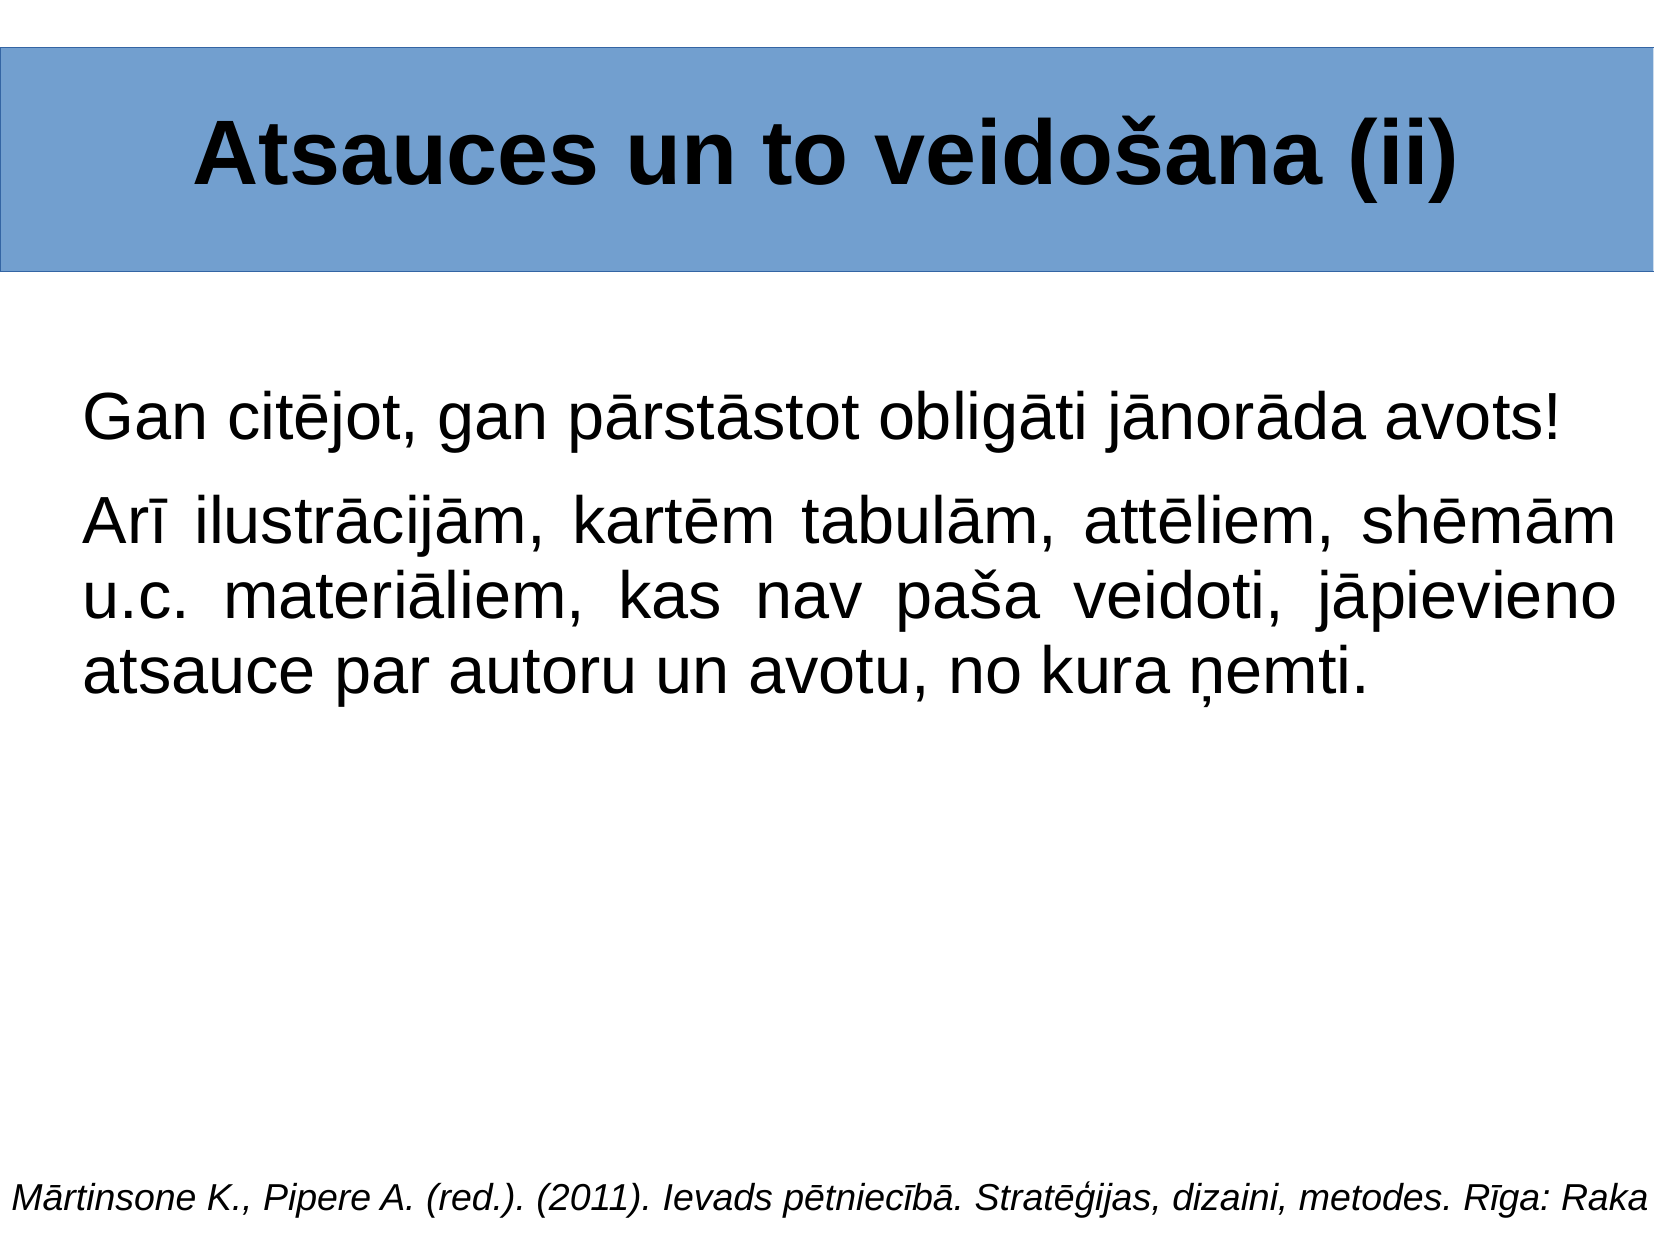

# Atsauces un to veidošana (ii)
Gan citējot, gan pārstāstot obligāti jānorāda avots!
Arī ilustrācijām, kartēm tabulām, attēliem, shēmām u.c. materiāliem, kas nav paša veidoti, jāpievieno atsauce par autoru un avotu, no kura ņemti.
Mārtinsone K., Pipere A. (red.). (2011). Ievads pētniecībā. Stratēģijas, dizaini, metodes. Rīga: Raka